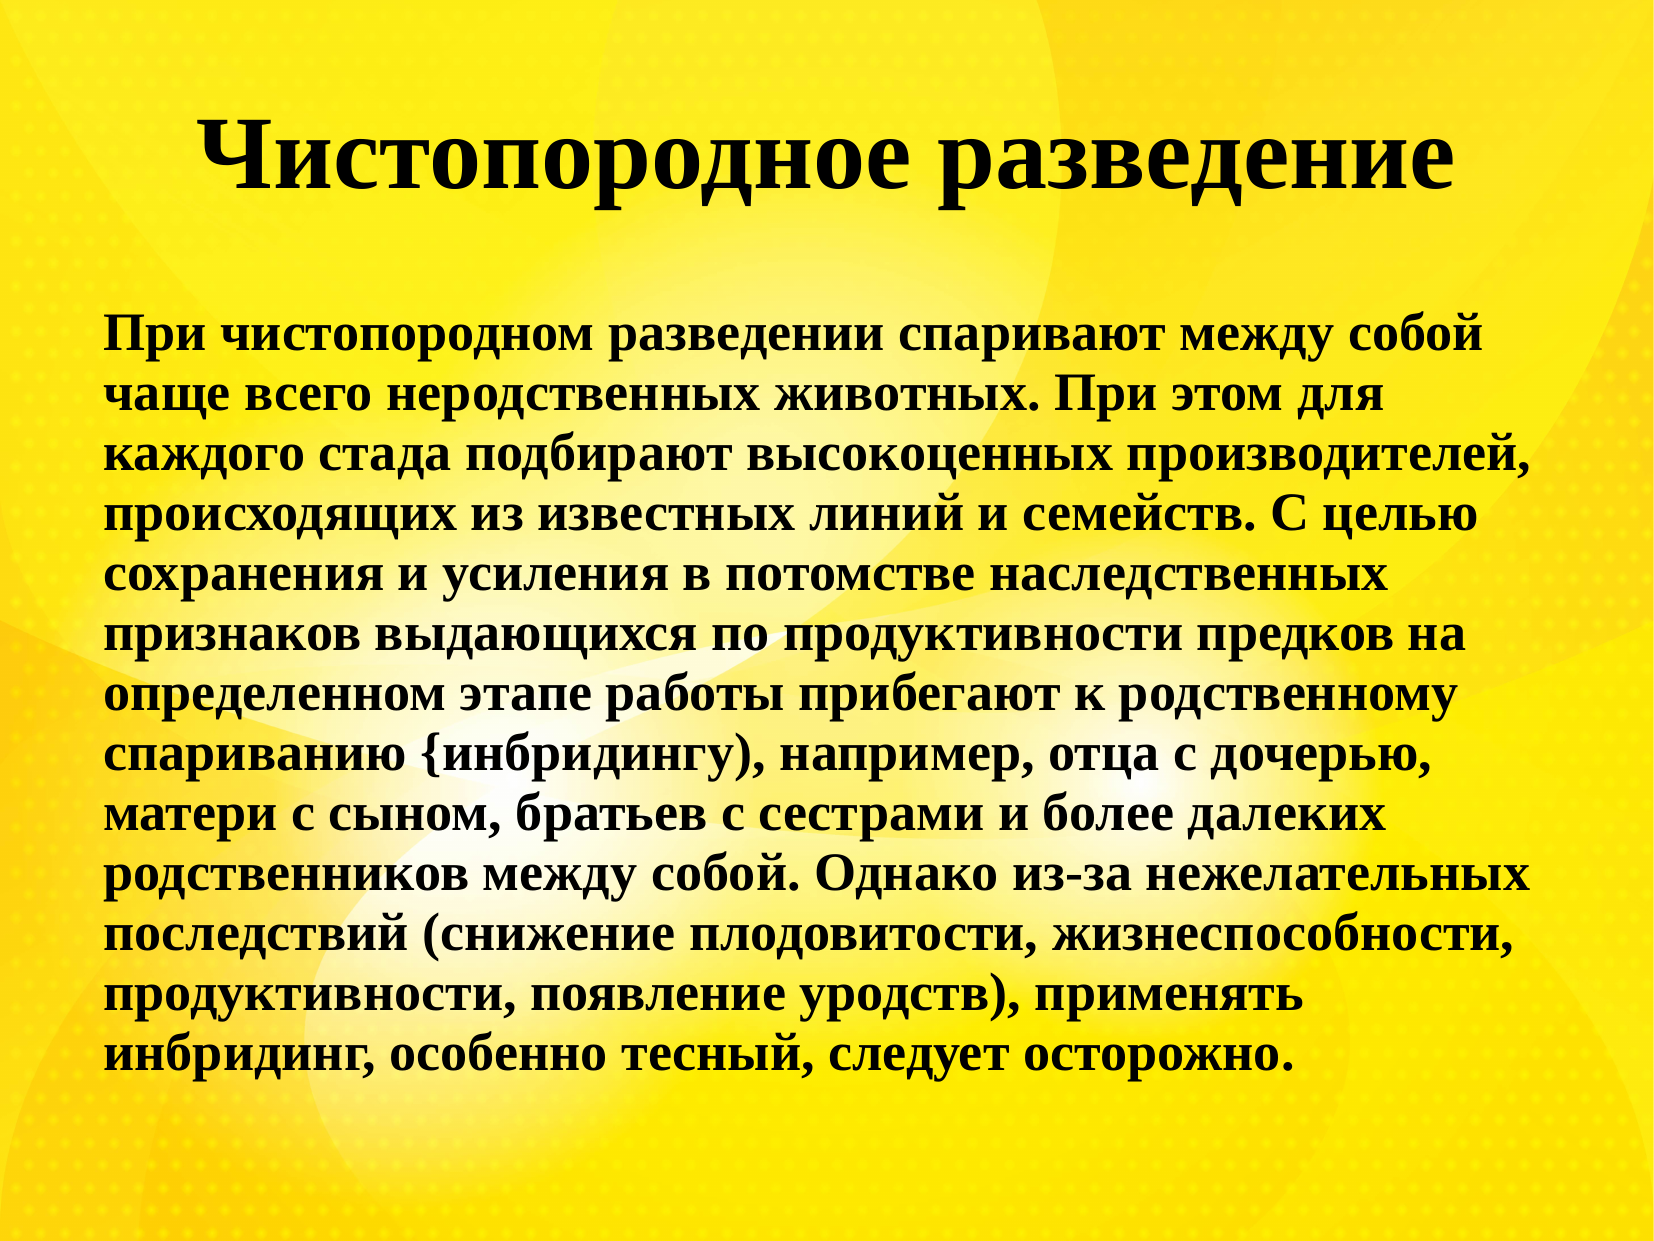

# Чистопородное разведение
При чистопородном разведении спаривают между собой чаще всего неродственных животных. При этом для каждого стада подбирают высокоценных производителей, происходящих из известных линий и семейств. С целью сохранения и усиления в потомстве наследственных признаков выдающихся по продуктивности предков на определенном этапе работы прибегают к родственному спариванию {инбридингу), например, отца с дочерью, матери с сыном, братьев с сестрами и более далеких родственников между собой. Однако из-за нежелательных последствий (снижение плодовитости, жизнеспособности, продуктивности, появление уродств), применять инбридинг, особенно тесный, следует осторожно.